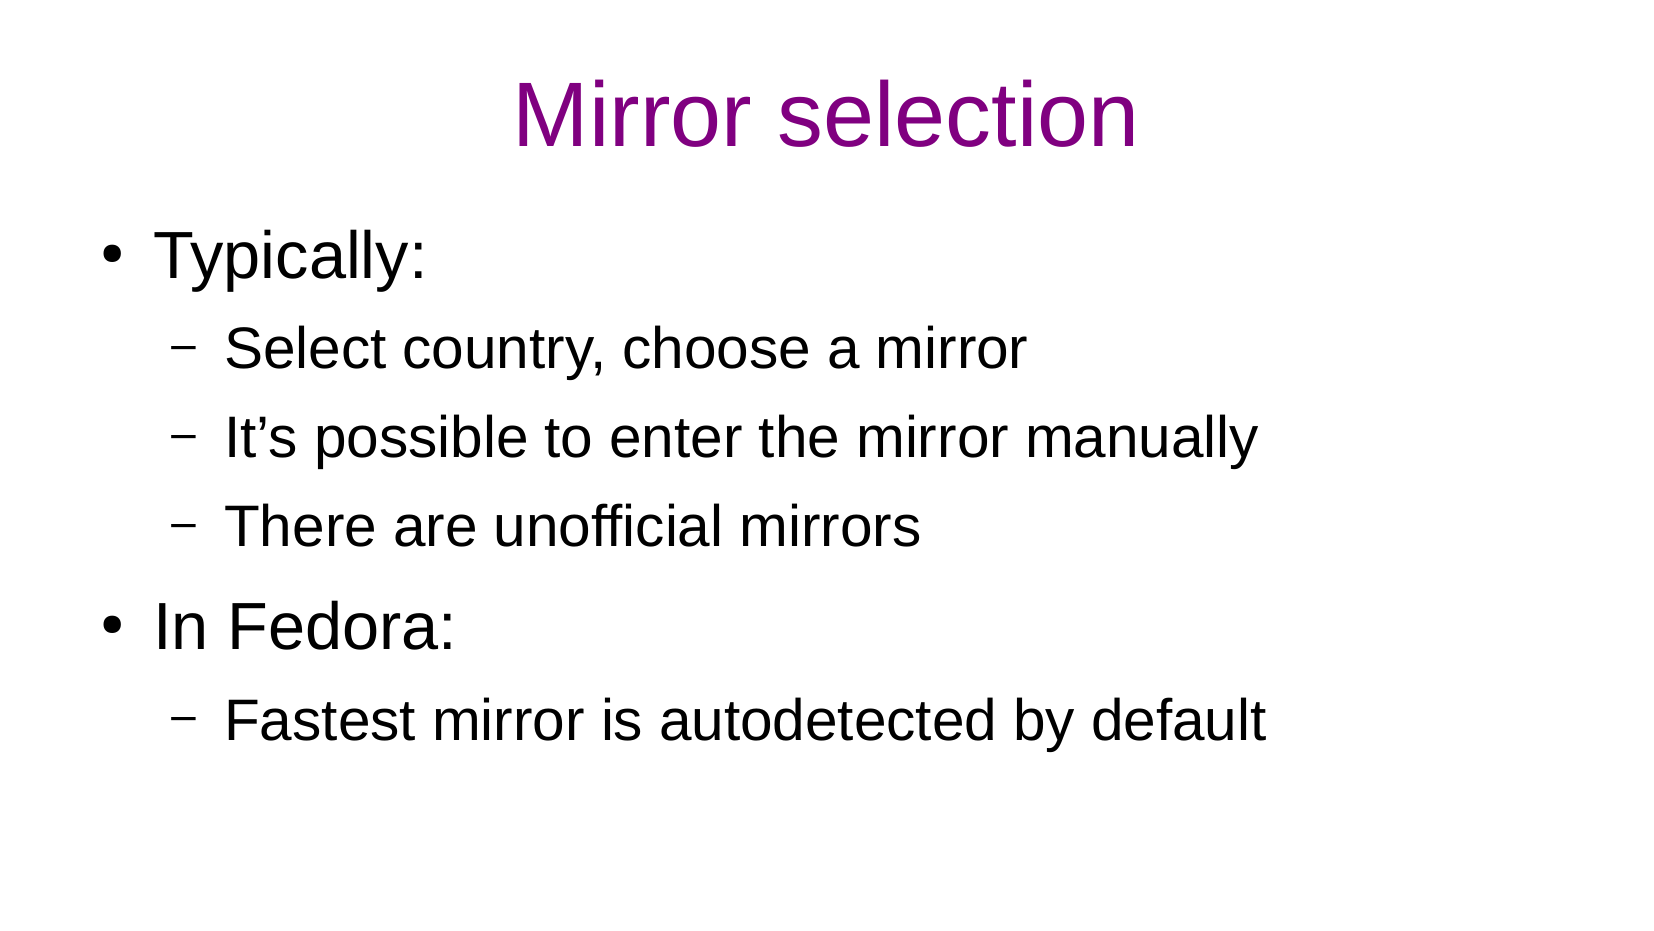

# Mirror selection
Typically:
Select country, choose a mirror
It’s possible to enter the mirror manually
There are unofficial mirrors
In Fedora:
Fastest mirror is autodetected by default